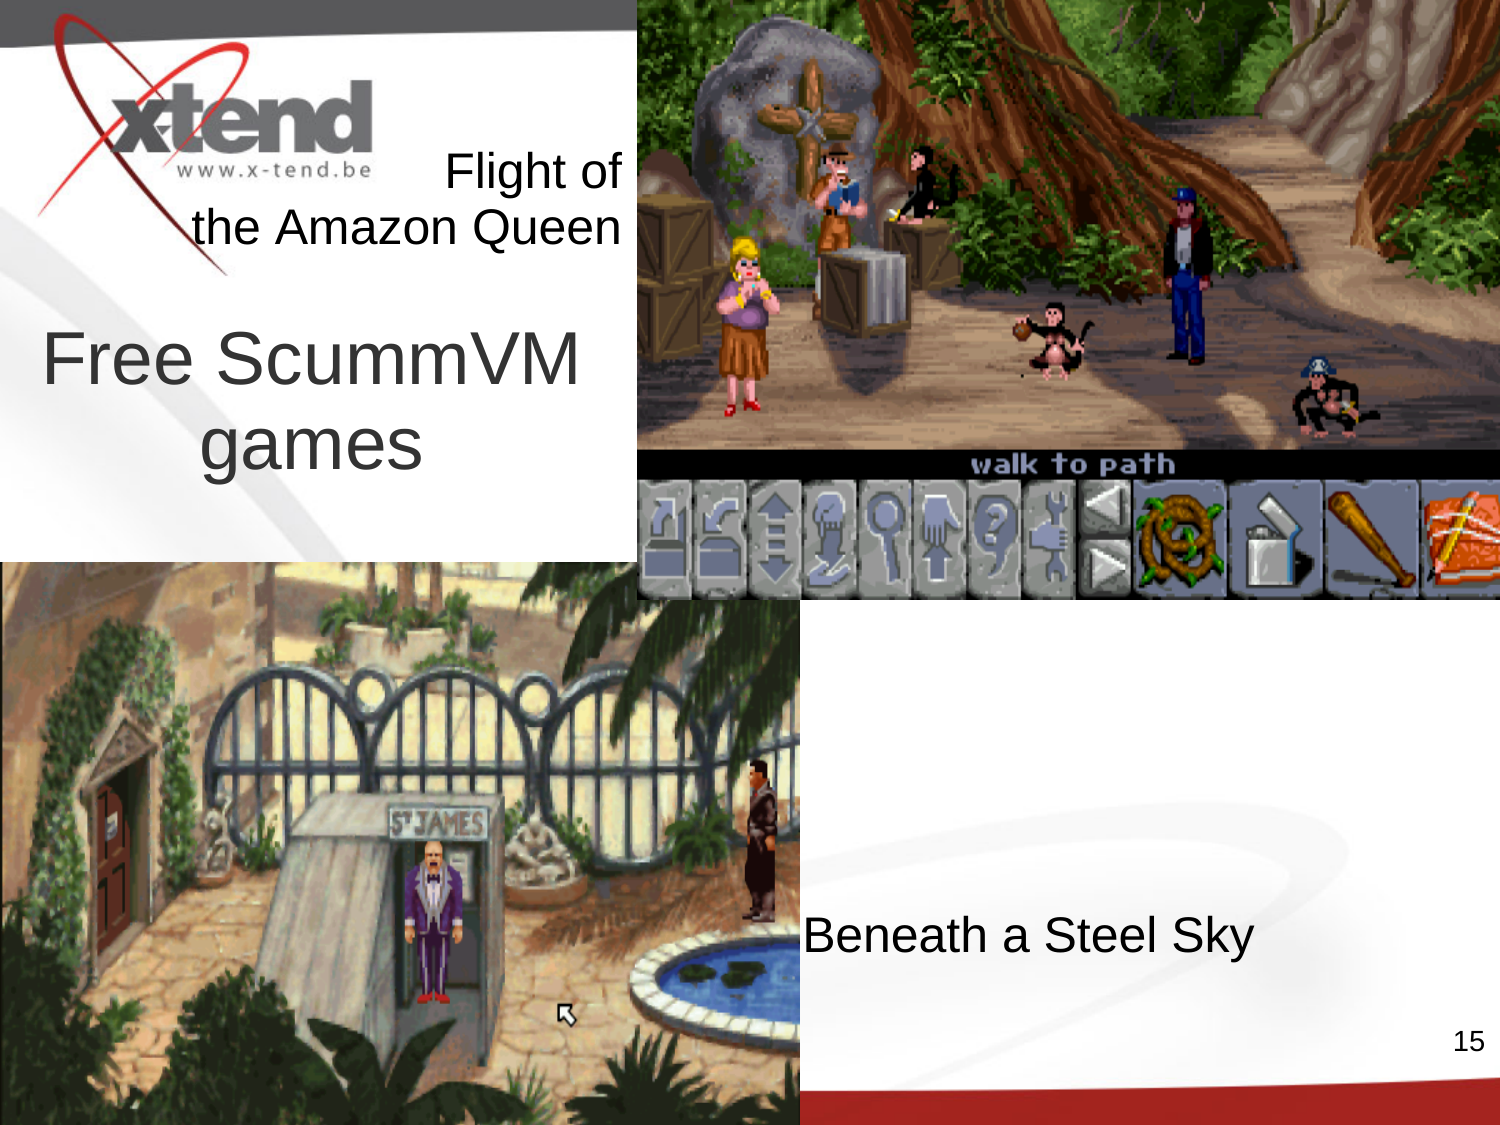

Flight of
the Amazon Queen
# Free ScummVM games
Beneath a Steel Sky
15